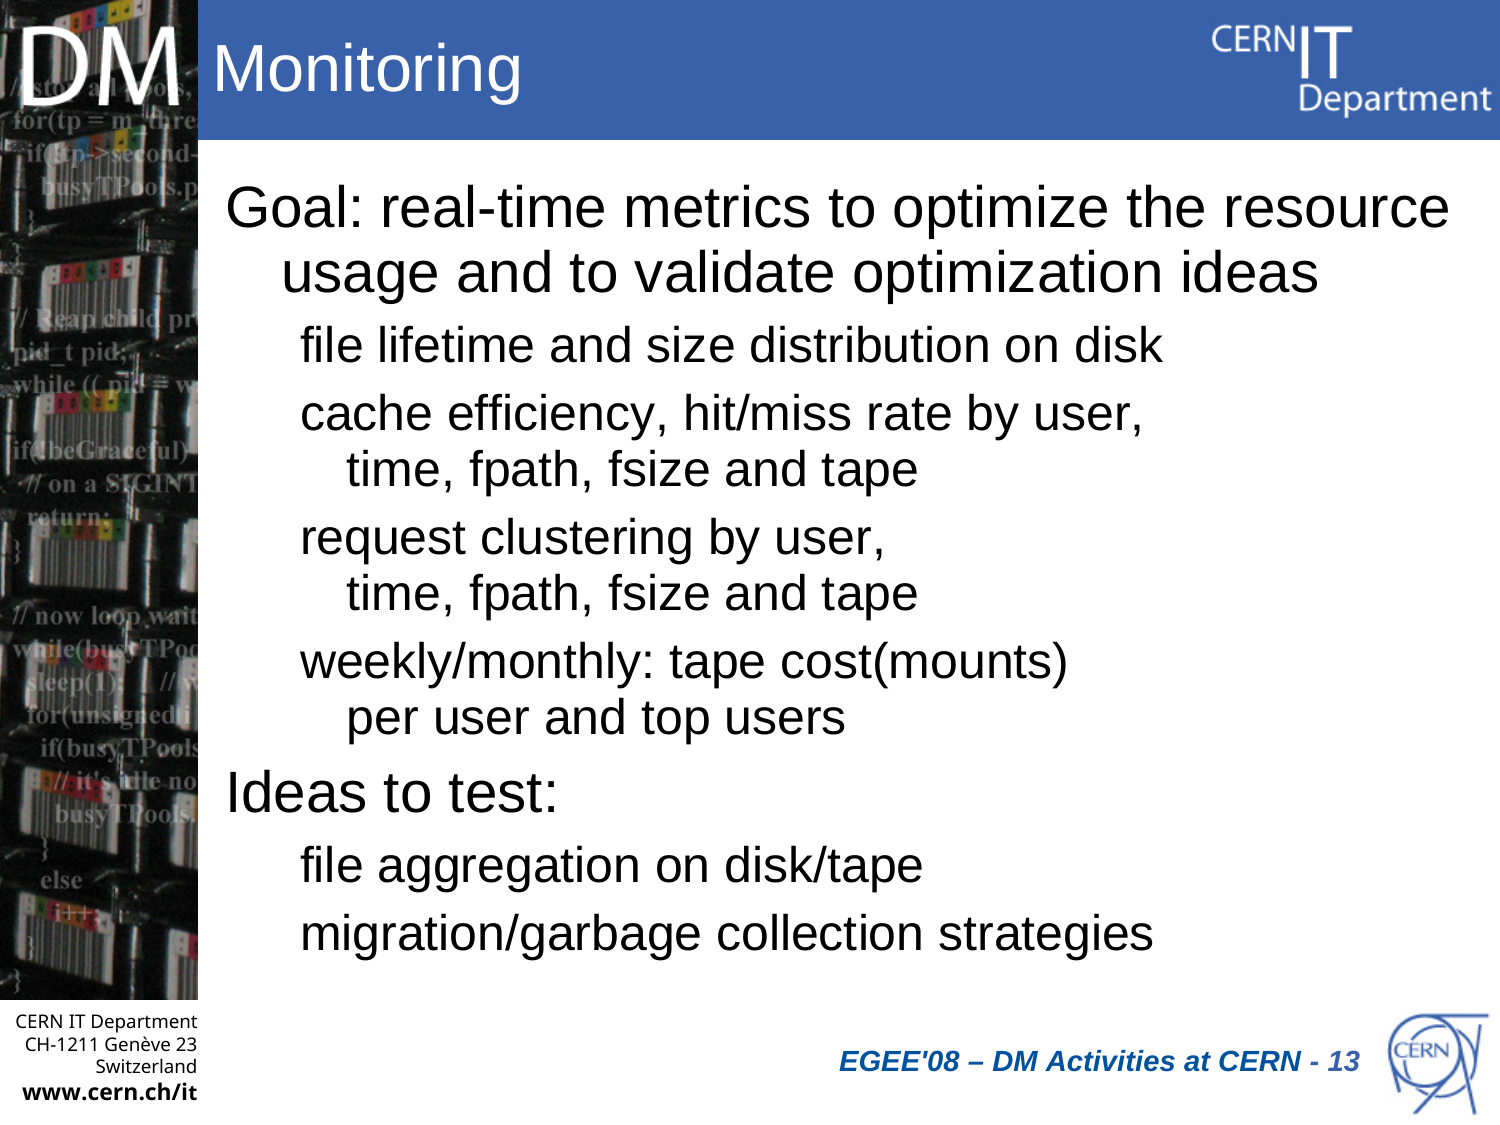

# Monitoring
Goal: real-time metrics to optimize the resource usage and to validate optimization ideas
file lifetime and size distribution on disk
cache efficiency, hit/miss rate by user,
time, fpath, fsize and tape
request clustering by user,
time, fpath, fsize and tape
weekly/monthly: tape cost(mounts)
per user and top users
Ideas to test:
file aggregation on disk/tape
migration/garbage collection strategies